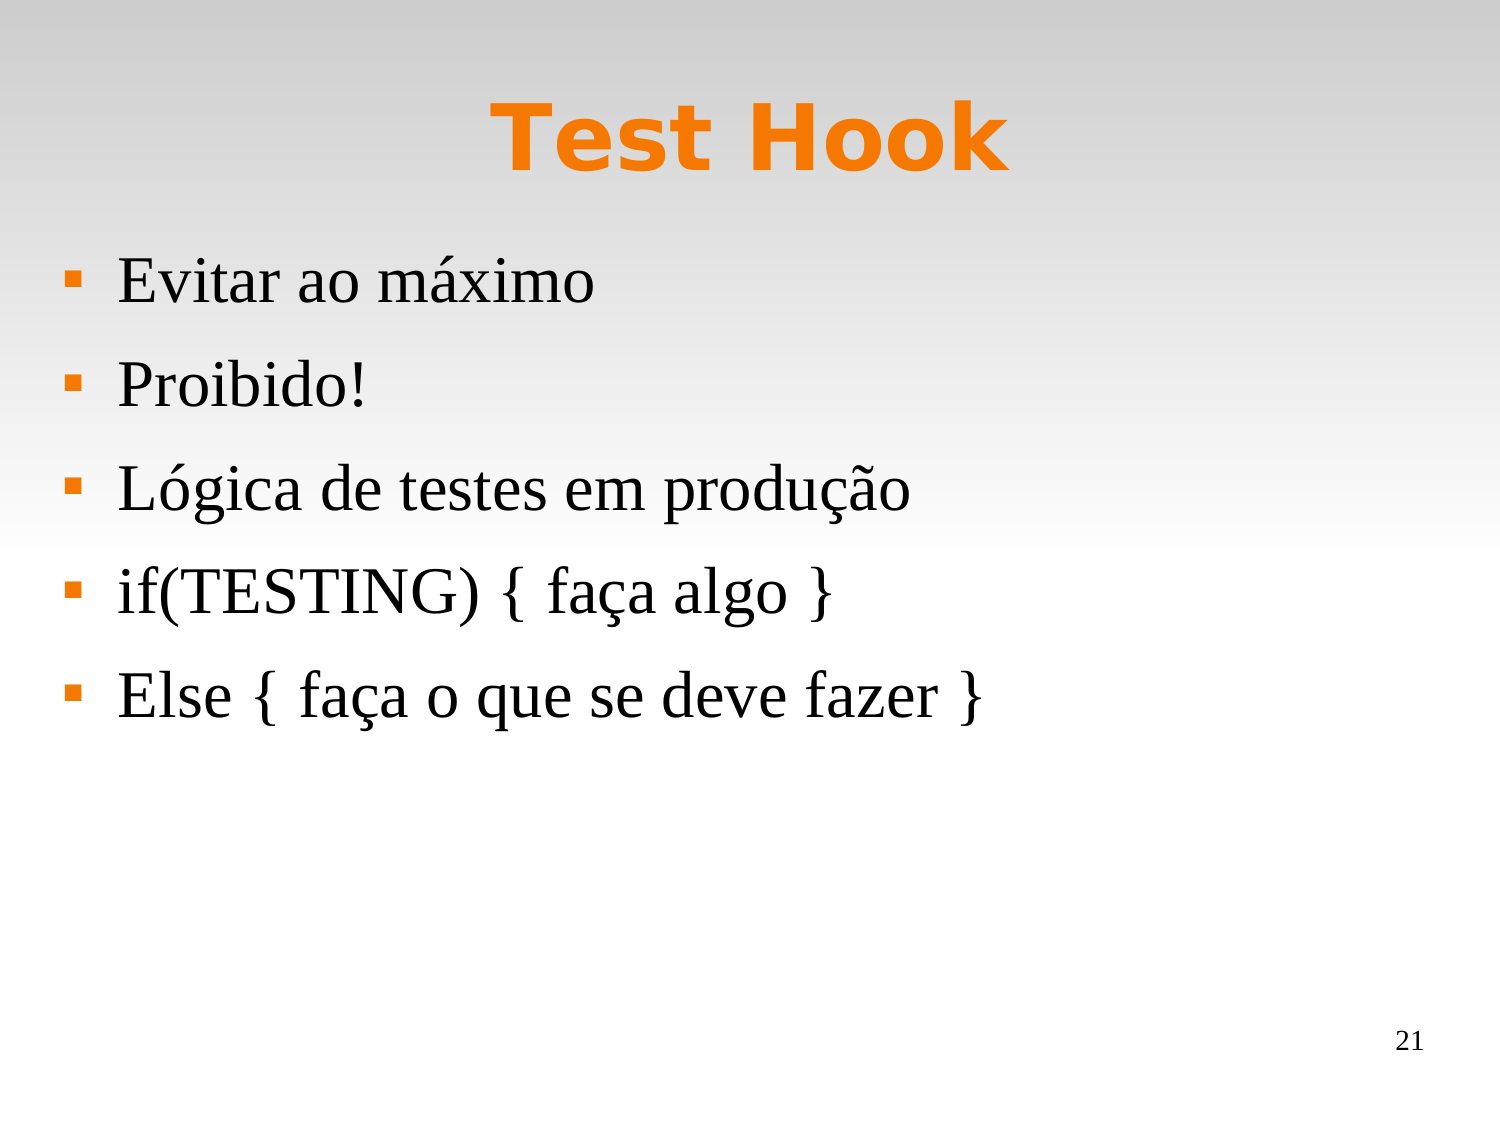

# Test Hook
Evitar ao máximo
Proibido!
Lógica de testes em produção
if(TESTING) { faça algo }
Else { faça o que se deve fazer }
21